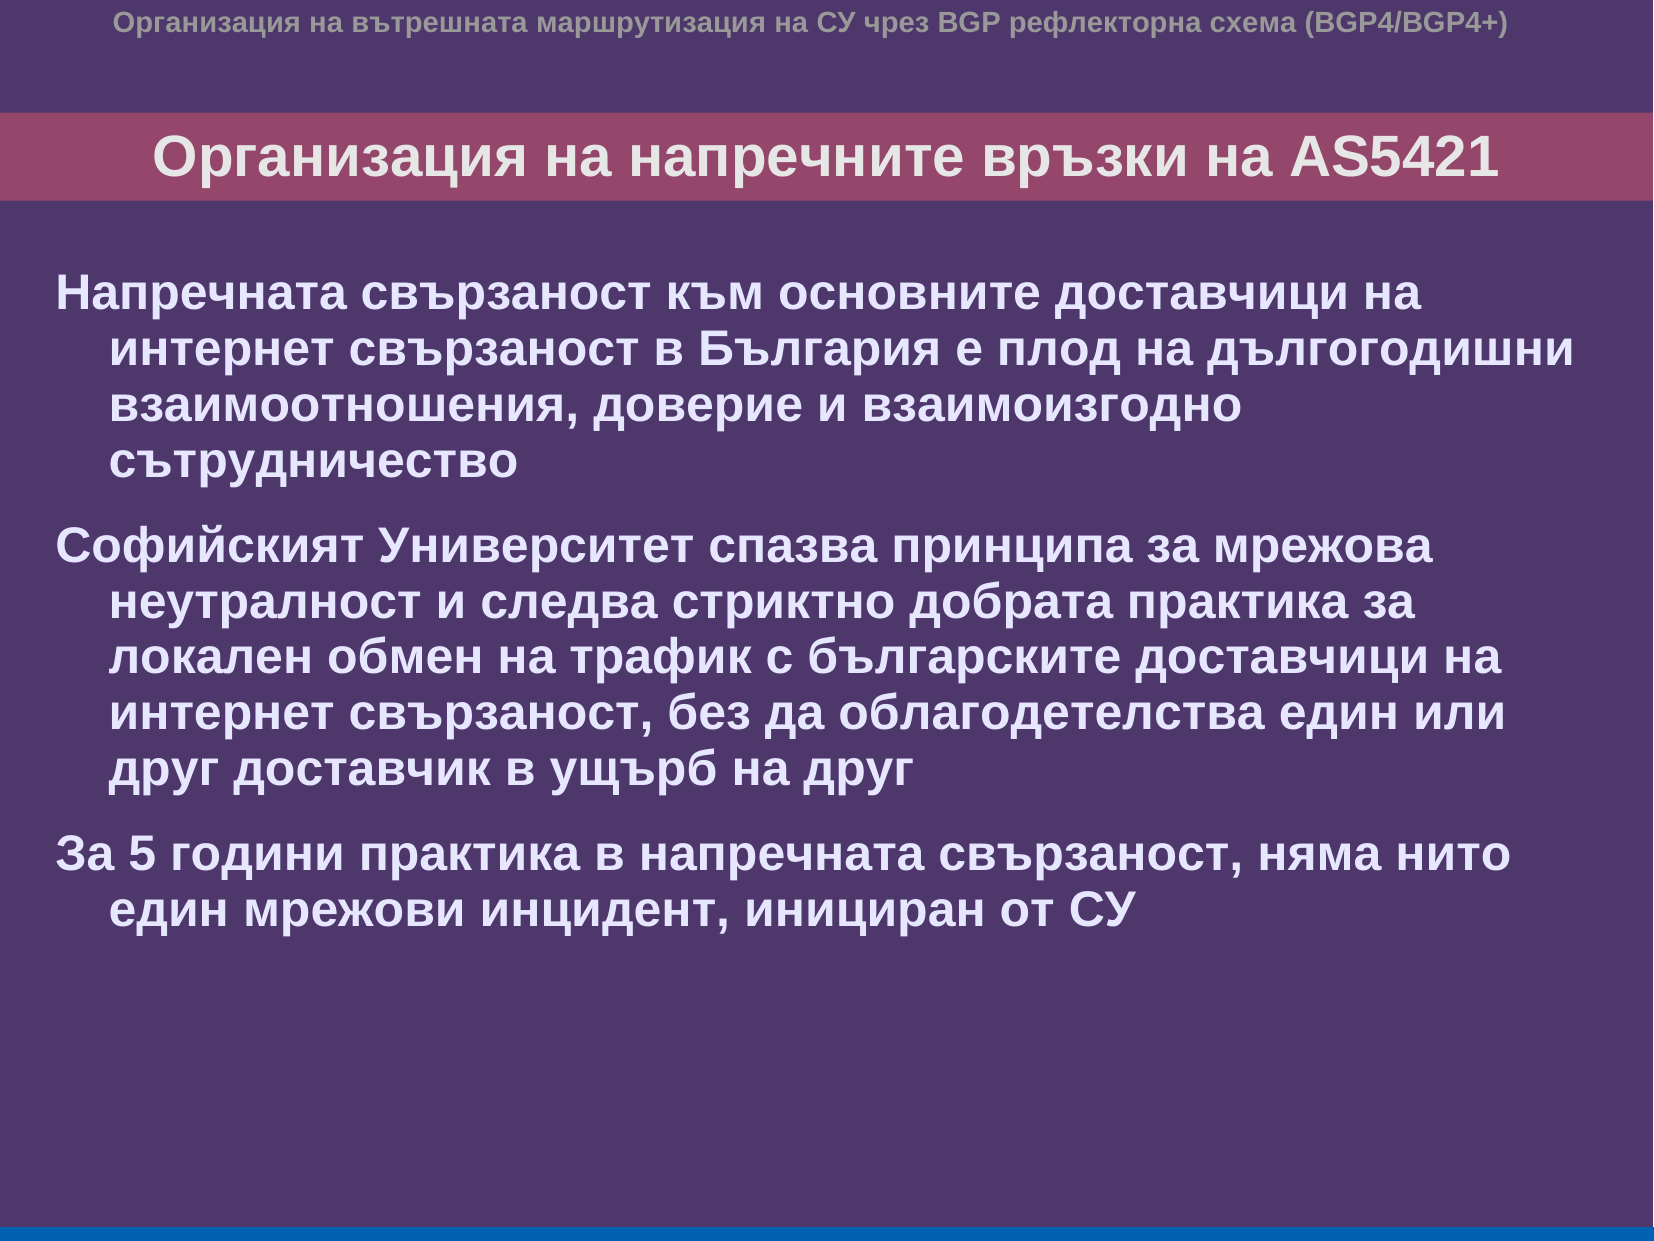

Организация на вътрешната маршрутизация на СУ чрез BGP рефлекторна схема (BGP4/BGP4+)
# Организация на напречните връзки на AS5421
Напречната свързаност към основните доставчици на интернет свързаност в България е плод на дългогодишни взаимоотношения, доверие и взаимоизгодно сътрудничество
Софийският Университет спазва принципа за мрежова неутралност и следва стриктно добрата практика за локален обмен на трафик с българските доставчици на интернет свързаност, без да облагодетелства един или друг доставчик в ущърб на друг
За 5 години практика в напречната свързаност, няма нито един мрежови инцидент, инициран от СУ